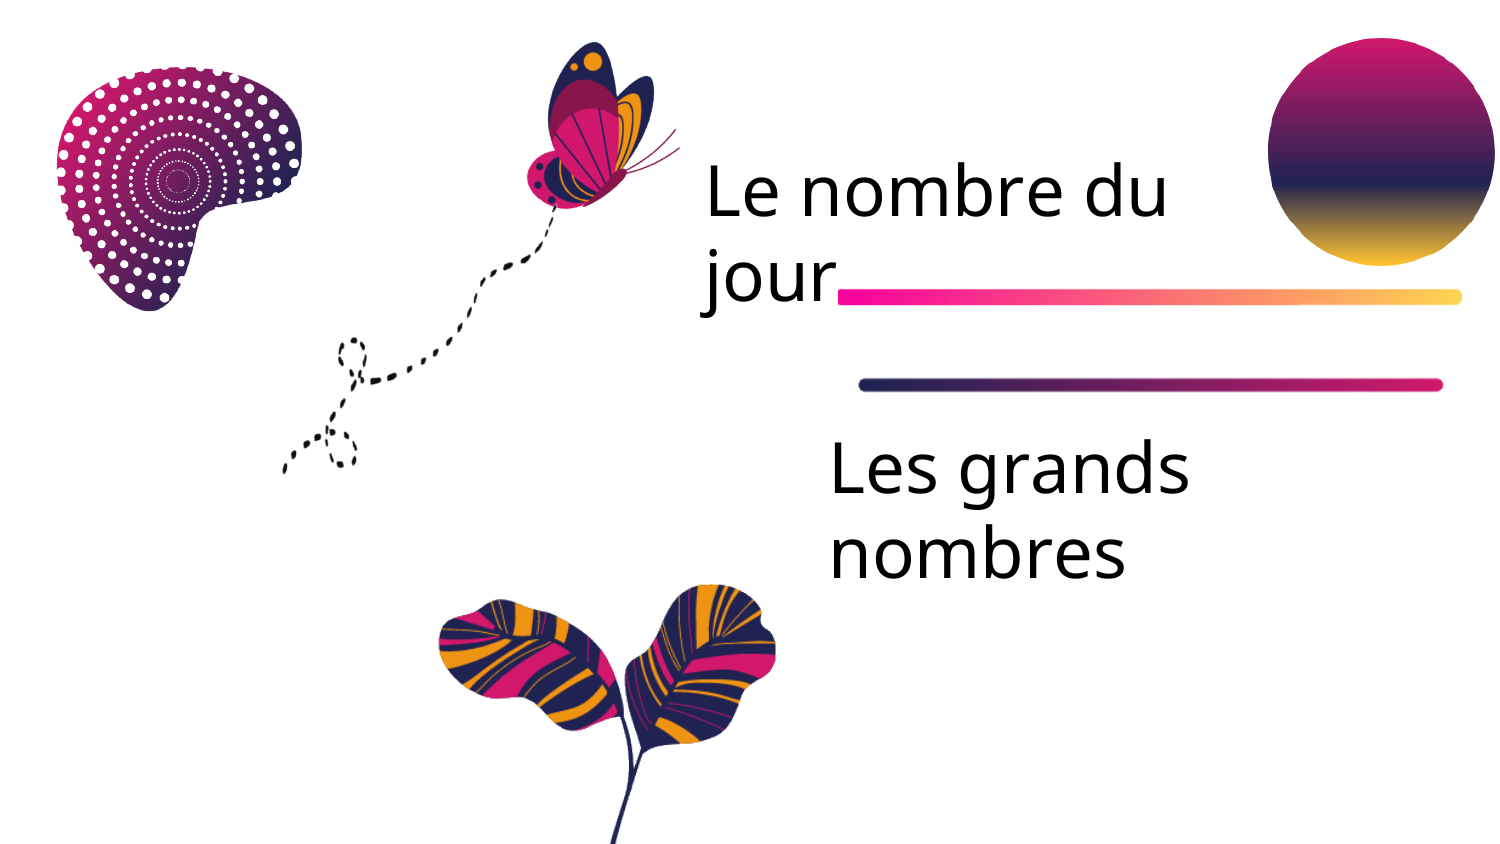

Le nombre du jour
Les grands nombres